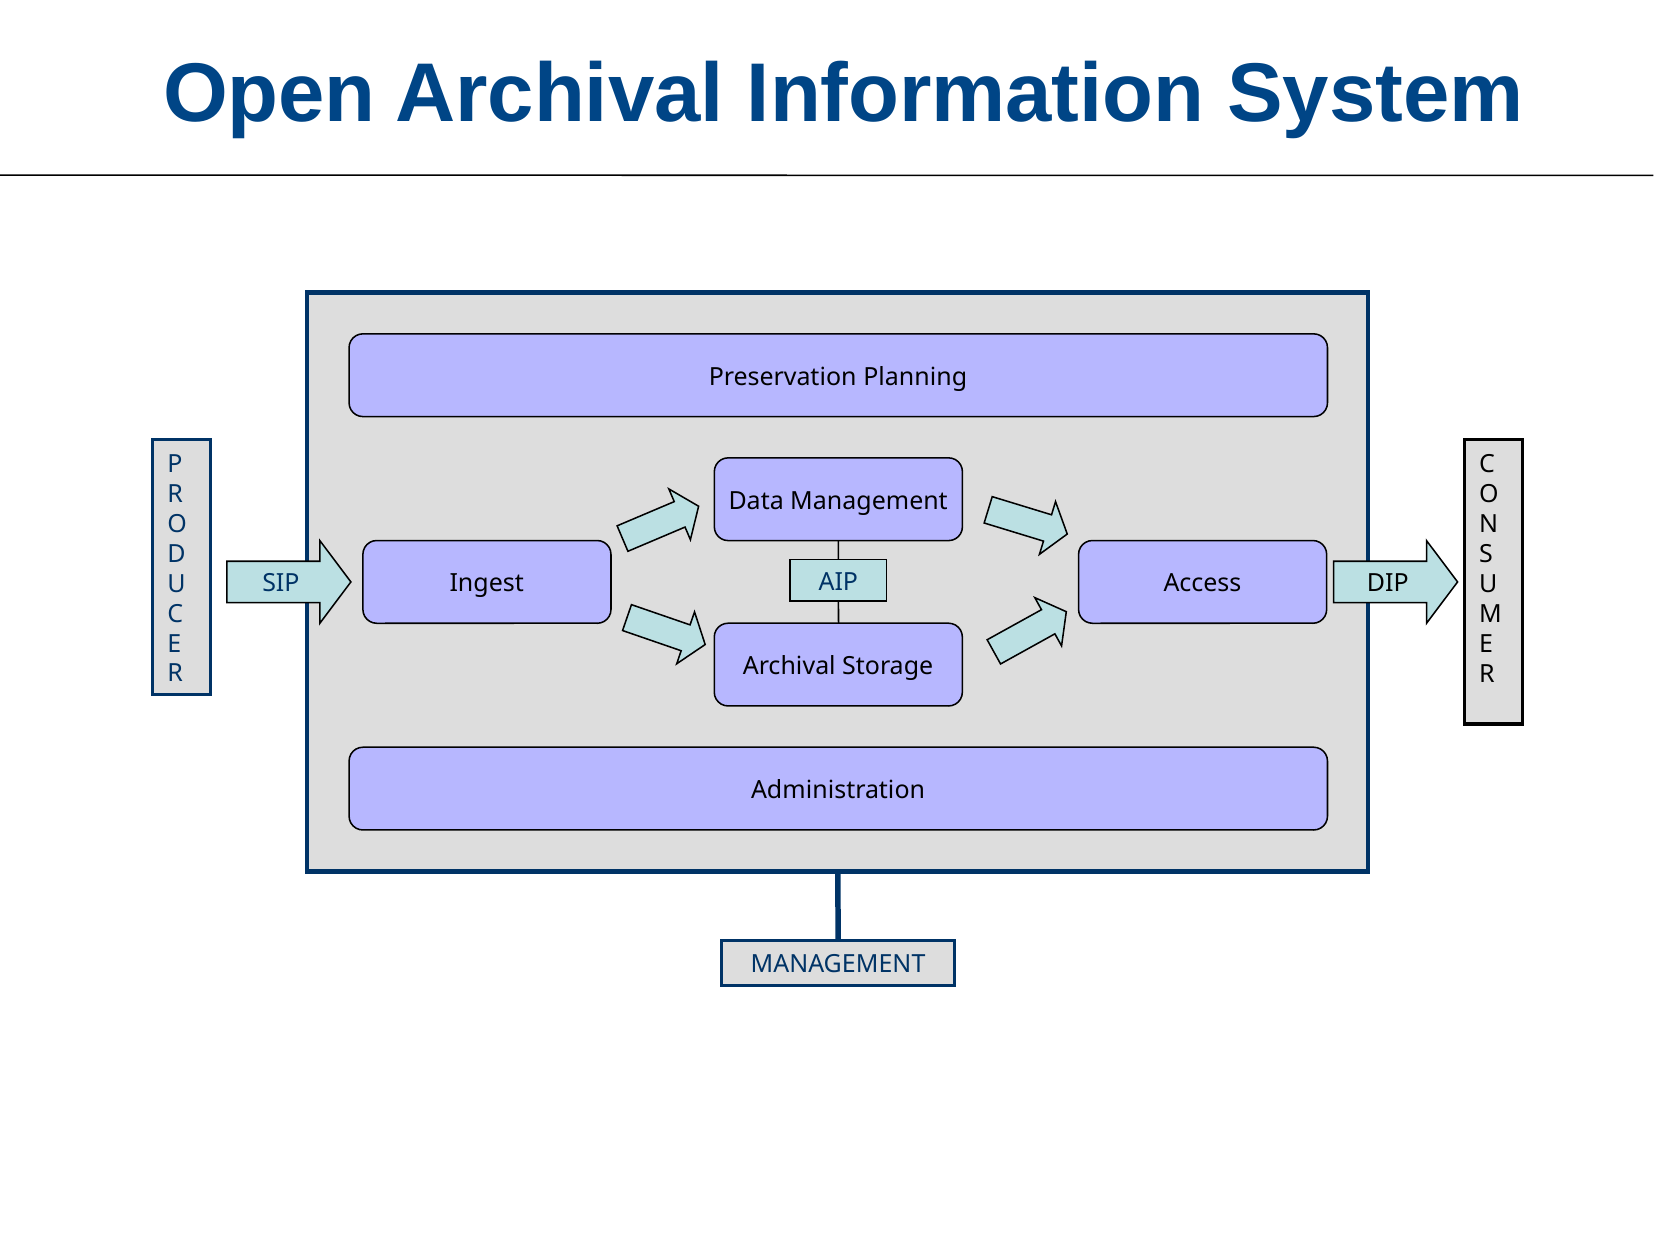

Open Archival Information System
Preservation Planning
PRODUCER
CONSUMER
Data Management
Ingest
Access
SIP
DIP
AIP
Archival Storage
Administration
MANAGEMENT